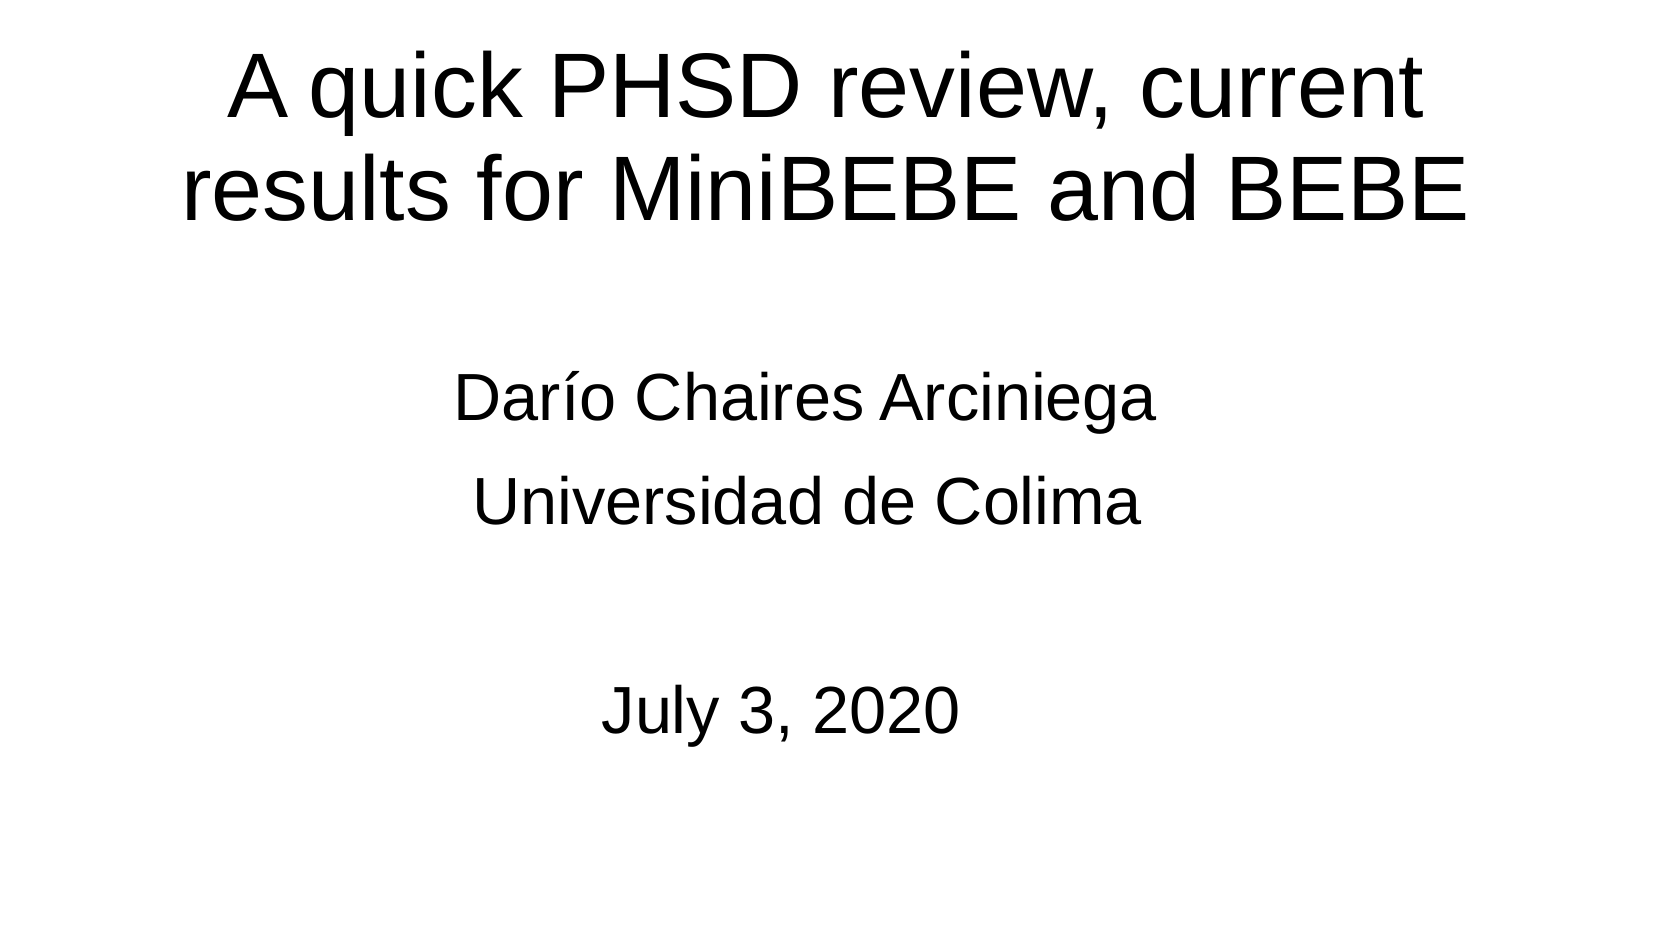

# A quick PHSD review, current results for MiniBEBE and BEBE
 Darío Chaires Arciniega
 Universidad de Colima
 July 3, 2020